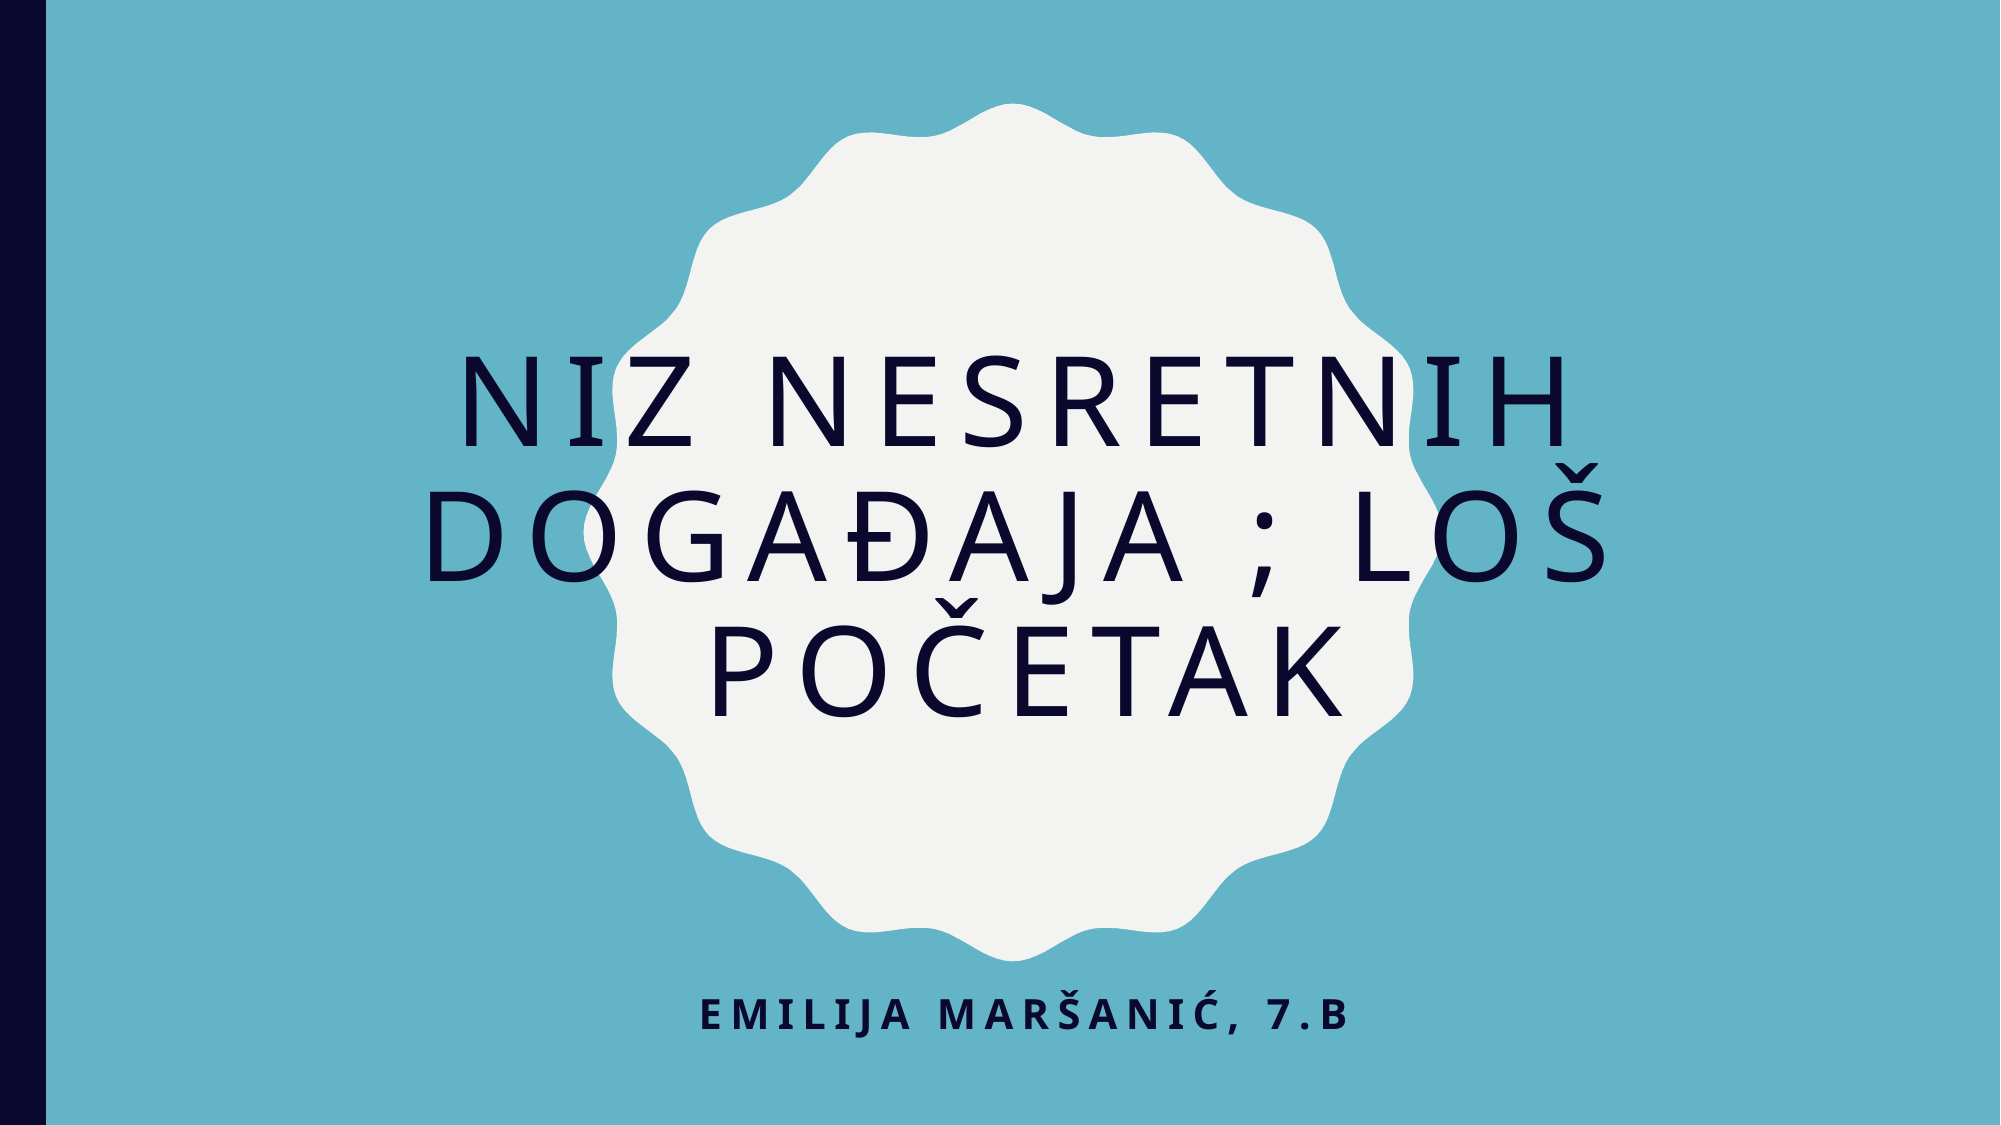

# Niz nesretnih događaja ; Loš početak
Emilija Maršanić, 7.b